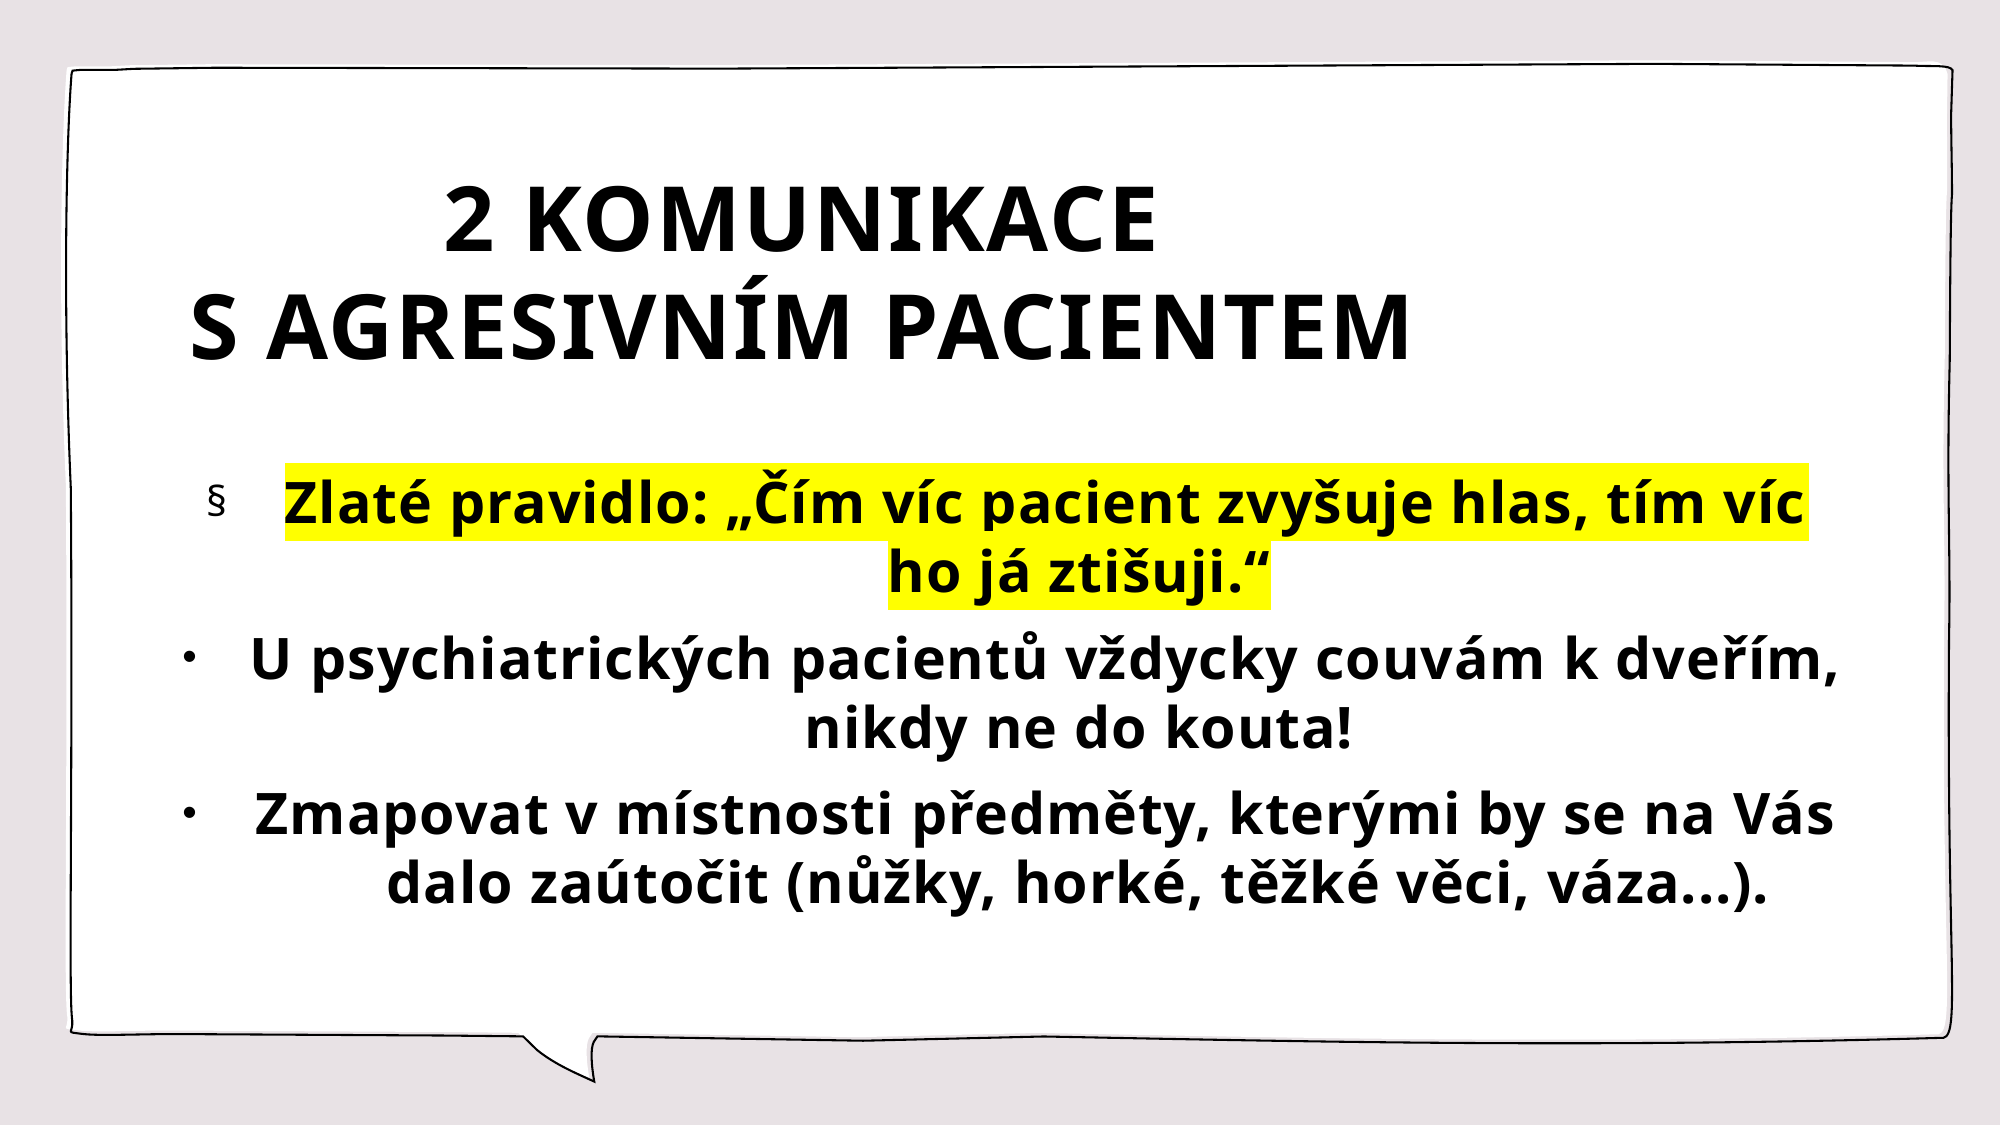

# 2 KOMUNIKACE S AGRESIVNÍM PACIENTEM
Zlaté pravidlo: „Čím víc pacient zvyšuje hlas, tím víc ho já ztišuji.“
U psychiatrických pacientů vždycky couvám k dveřím, nikdy ne do kouta!
Zmapovat v místnosti předměty, kterými by se na Vás dalo zaútočit (nůžky, horké, těžké věci, váza...).